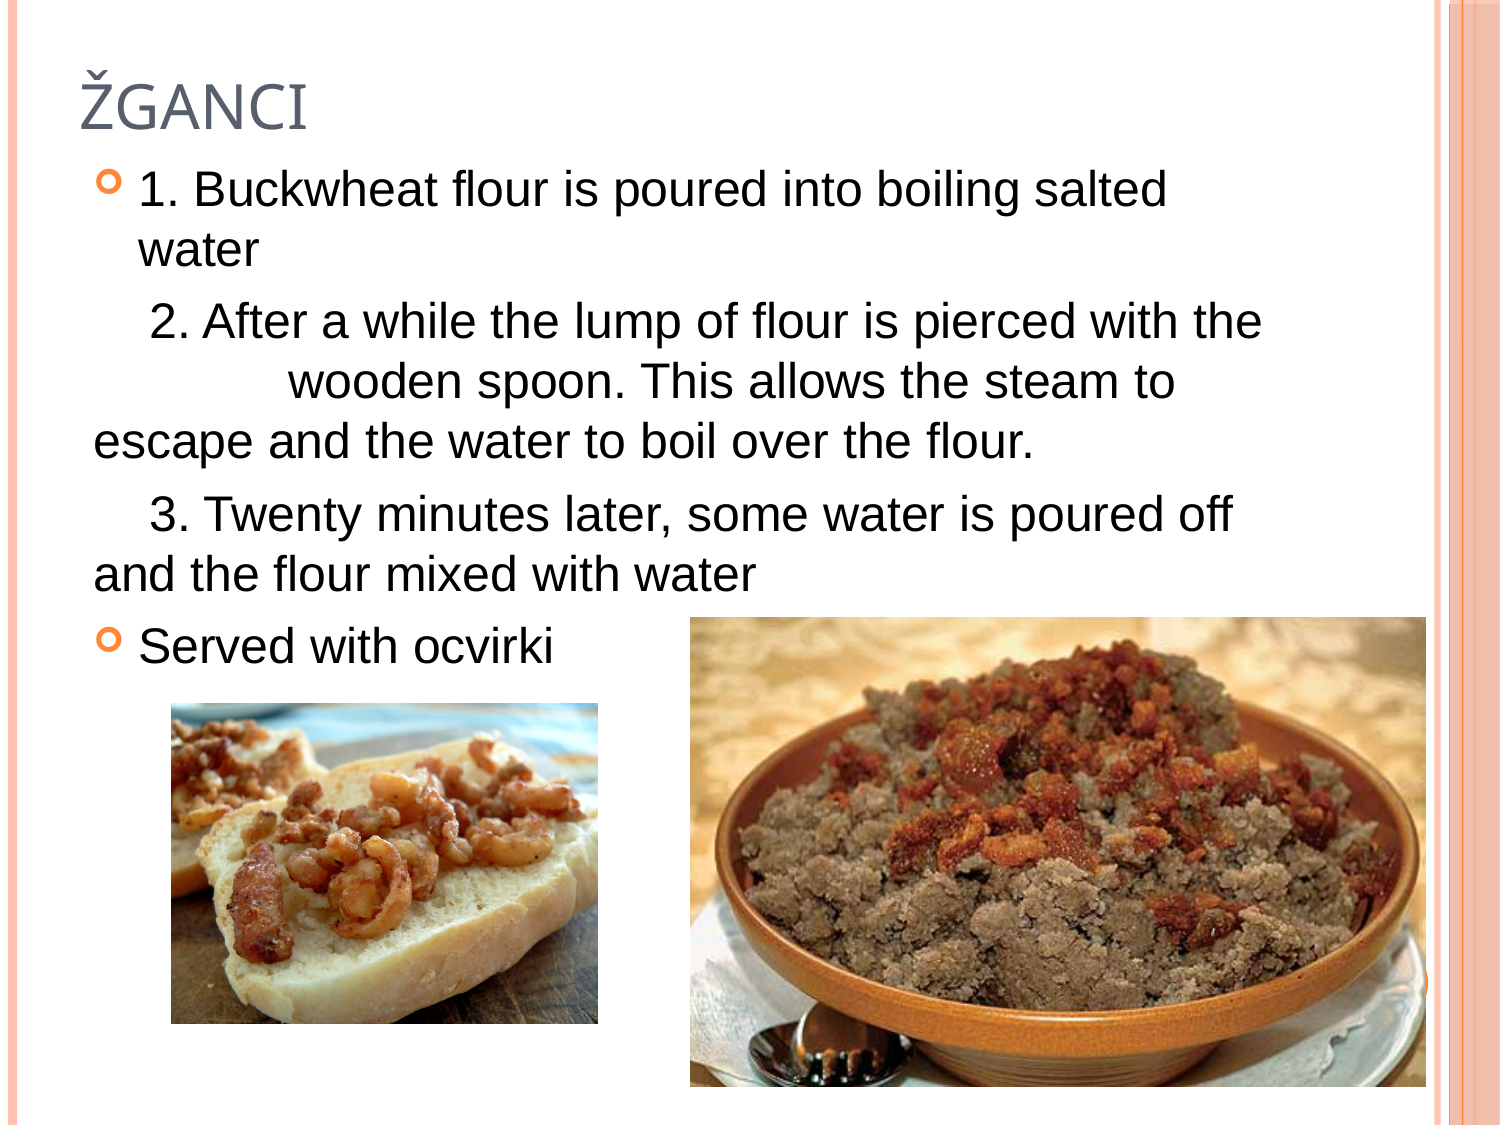

# ŽGANCI
1. Buckwheat flour is poured into boiling salted water
 2. After a while the lump of flour is pierced with the wooden spoon. This allows the steam to escape and the water to boil over the flour.
 3. Twenty minutes later, some water is poured off and the flour mixed with water
Served with ocvirki